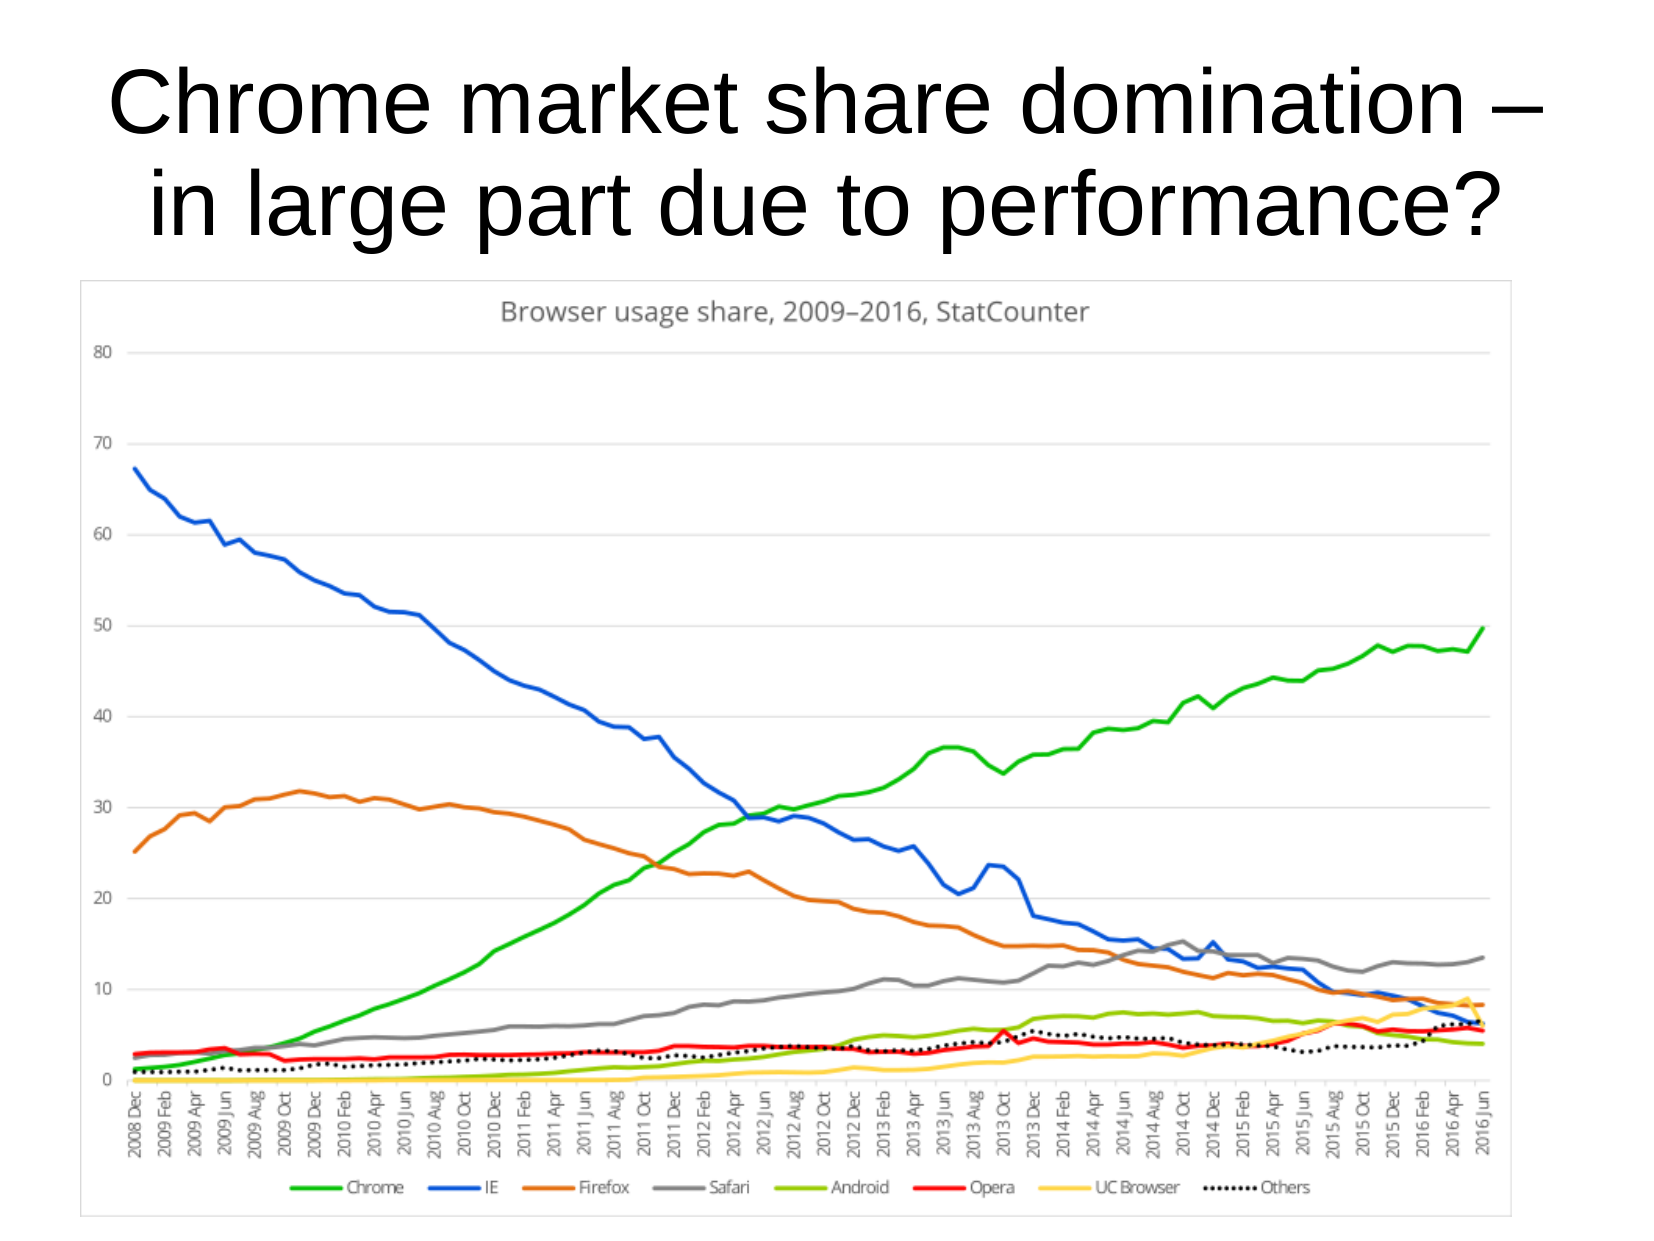

# Chrome market share domination – in large part due to performance?